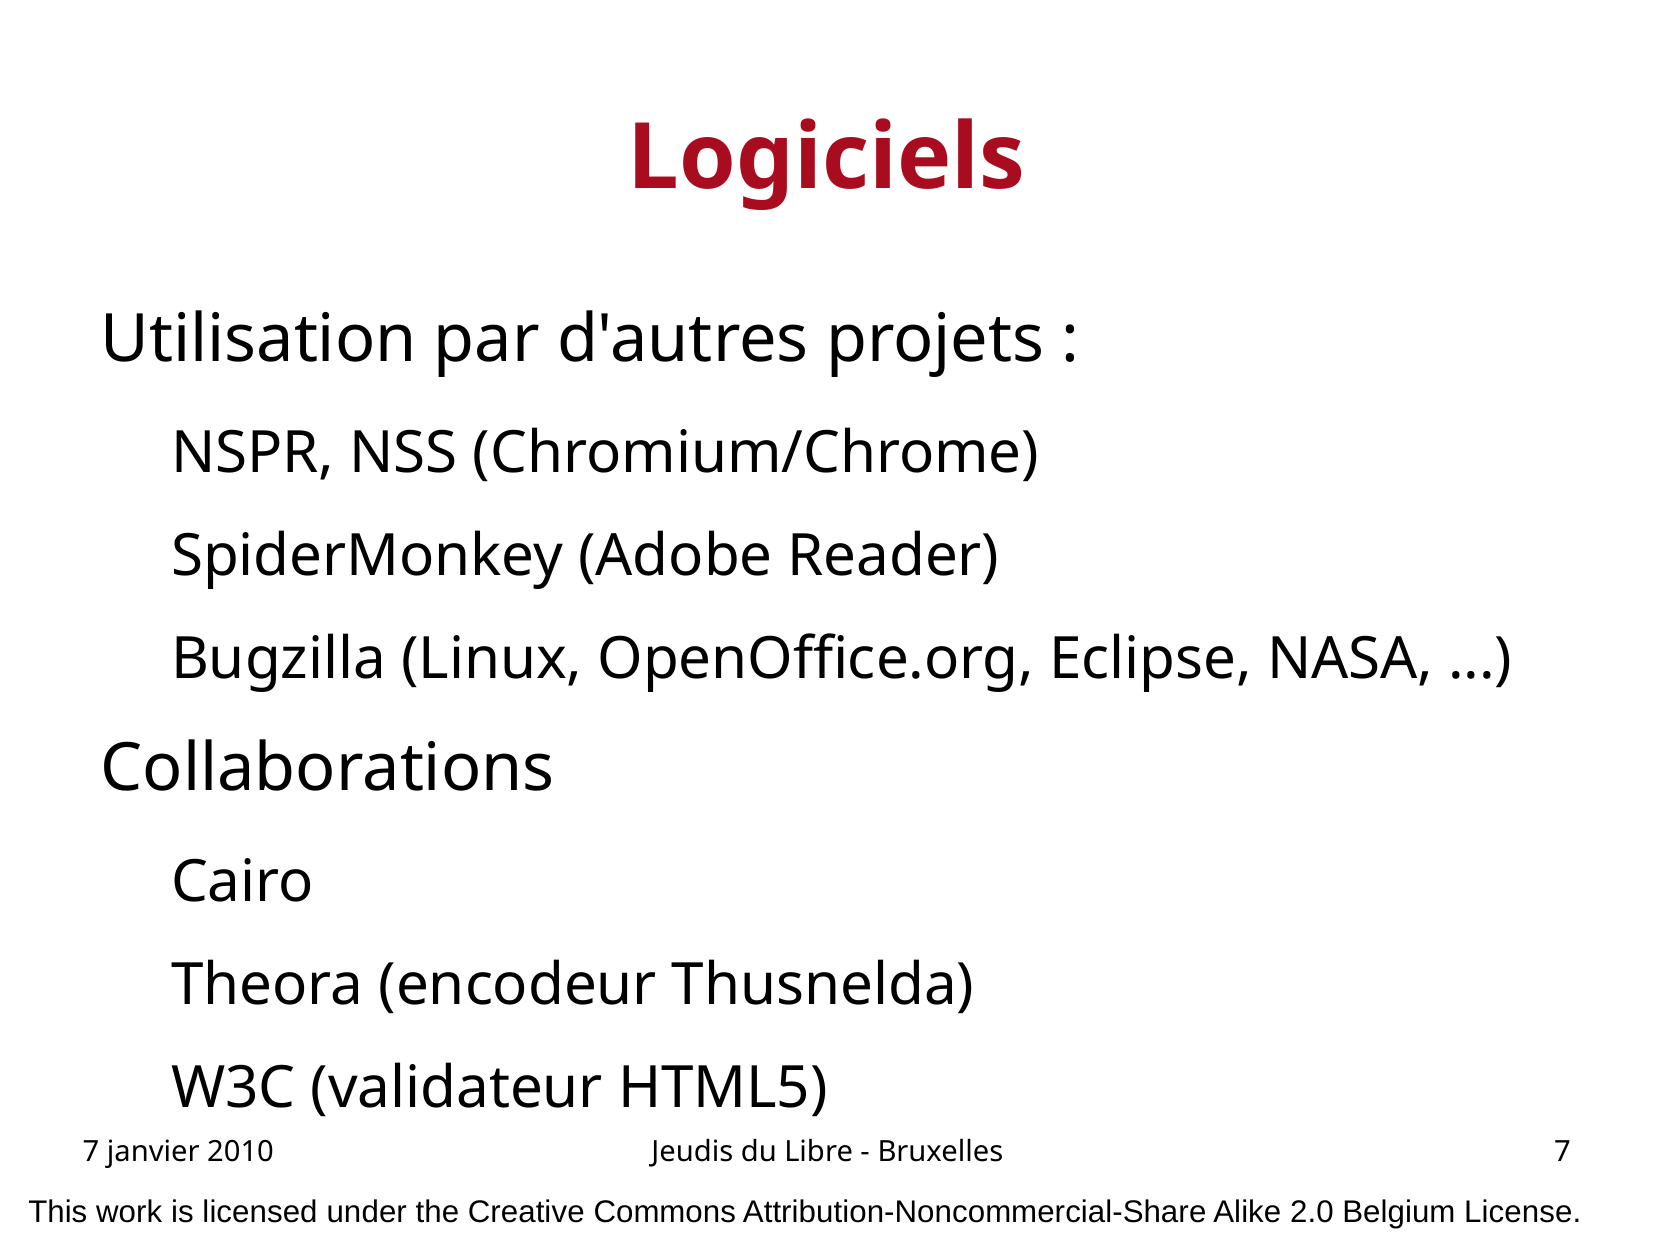

# Logiciels
Utilisation par d'autres projets :
NSPR, NSS (Chromium/Chrome)
SpiderMonkey (Adobe Reader)
Bugzilla (Linux, OpenOffice.org, Eclipse, NASA, ...)
Collaborations
Cairo
Theora (encodeur Thusnelda)
W3C (validateur HTML5)
7 janvier 2010
Jeudis du Libre - Bruxelles
7
This work is licensed under the Creative Commons Attribution-Noncommercial-Share Alike 2.0 Belgium License.